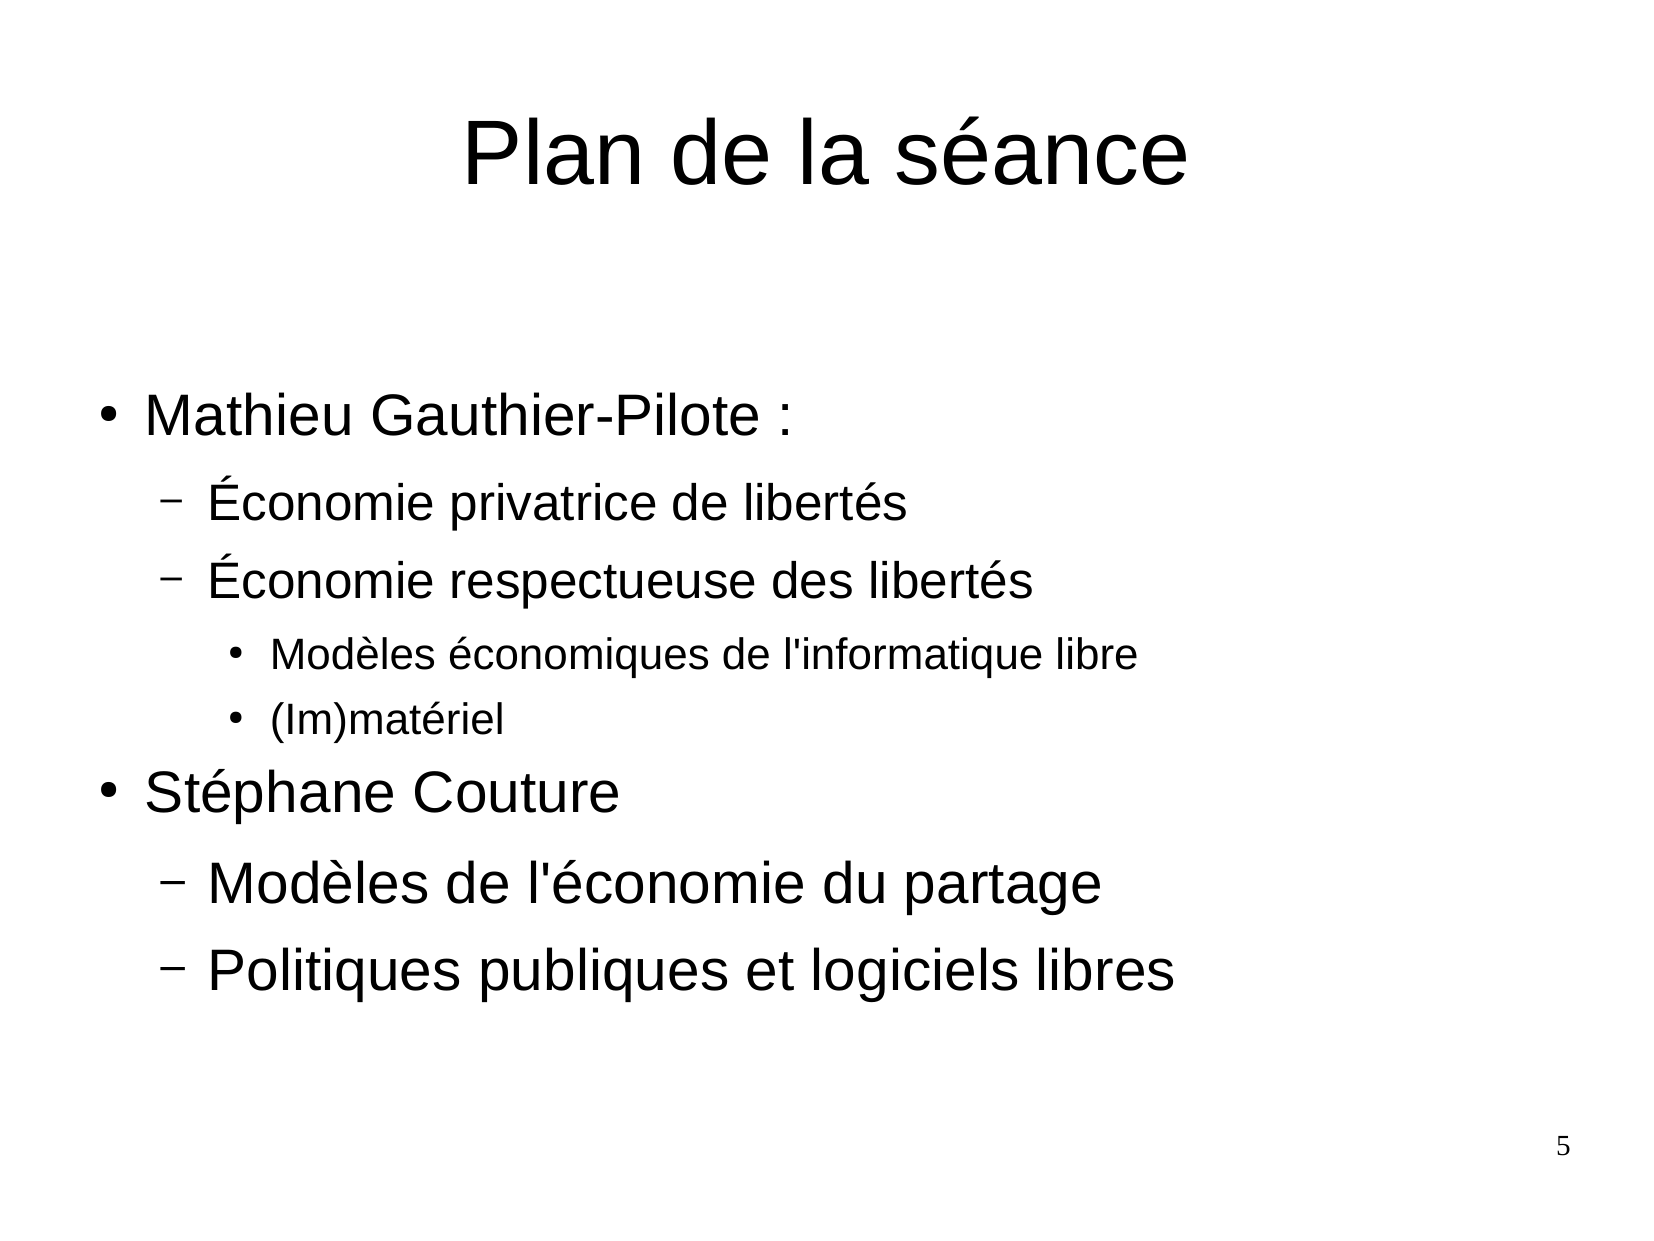

# Plan de la séance
Mathieu Gauthier-Pilote :
Économie privatrice de libertés
Économie respectueuse des libertés
Modèles économiques de l'informatique libre
(Im)matériel
Stéphane Couture
Modèles de l'économie du partage
Politiques publiques et logiciels libres
5